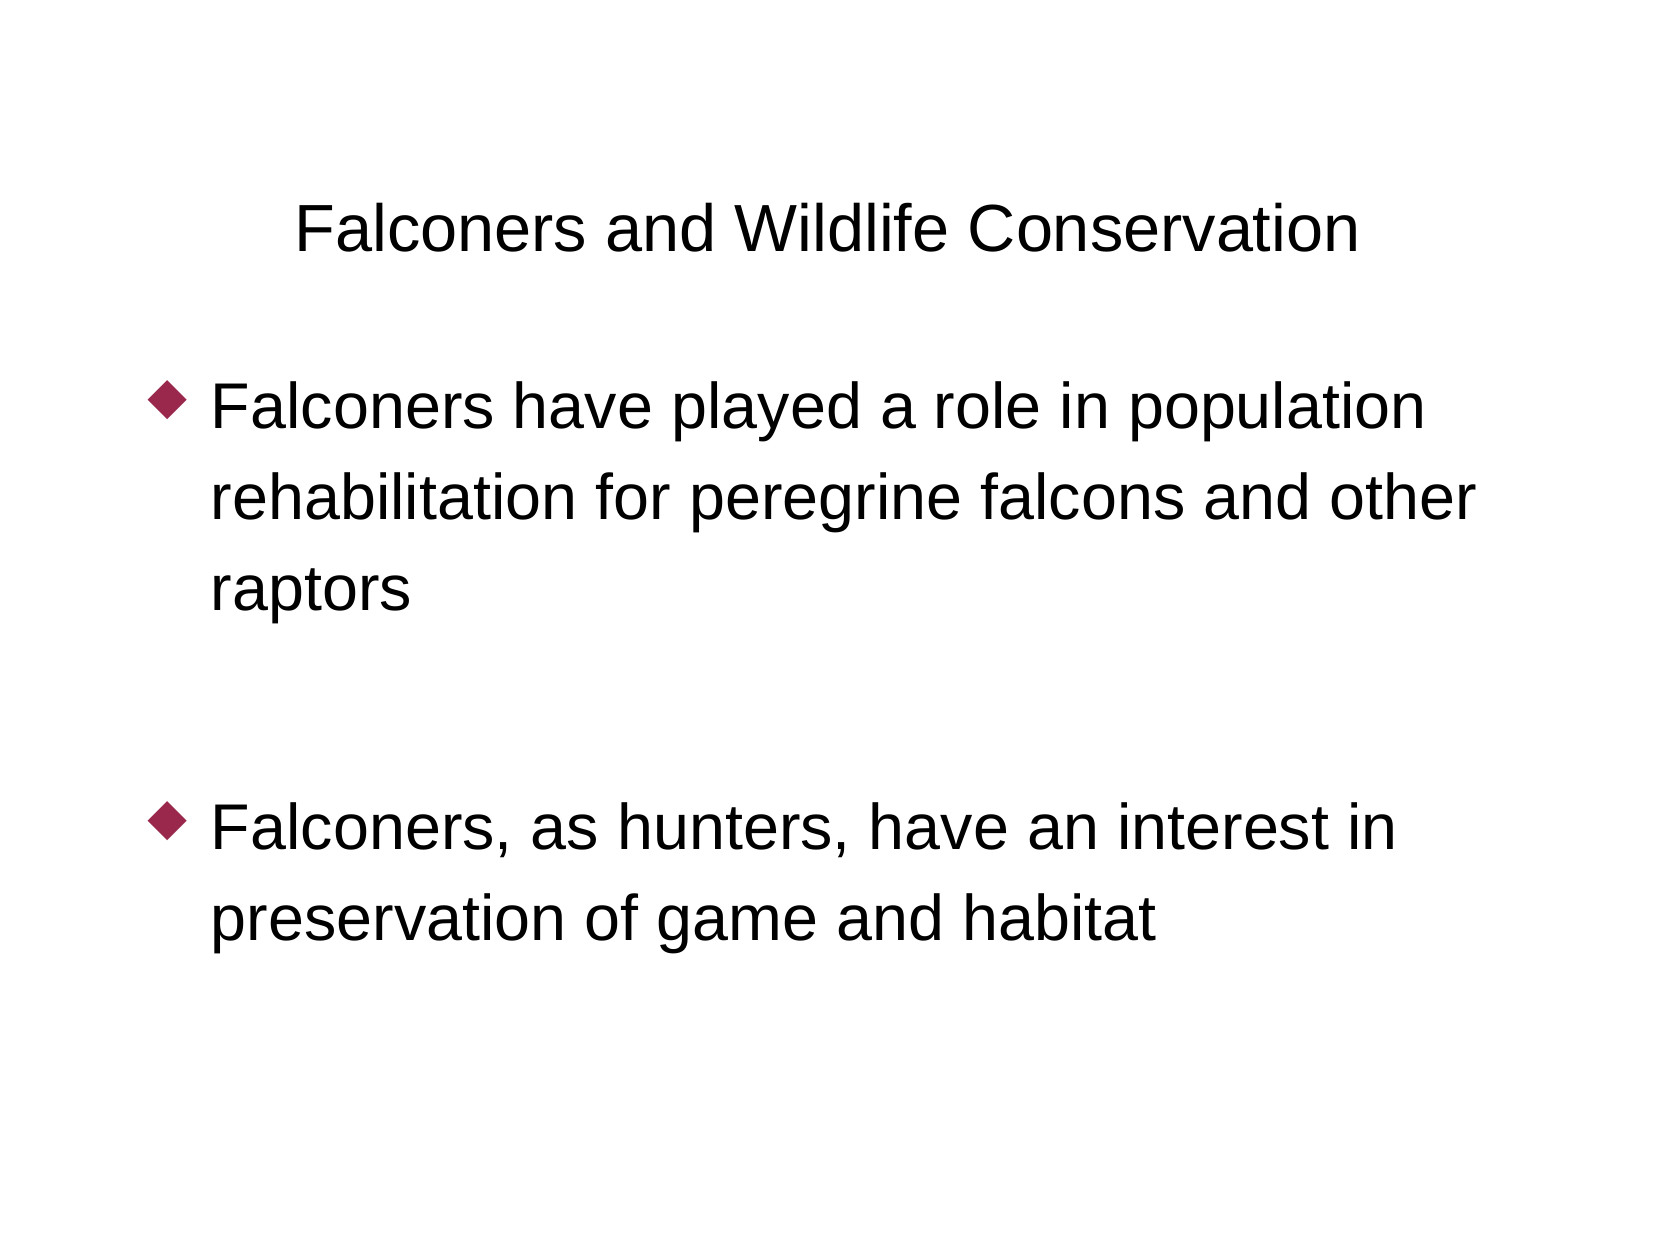

# Falconers and Wildlife Conservation
Falconers have played a role in population rehabilitation for peregrine falcons and other raptors
Falconers, as hunters, have an interest in preservation of game and habitat